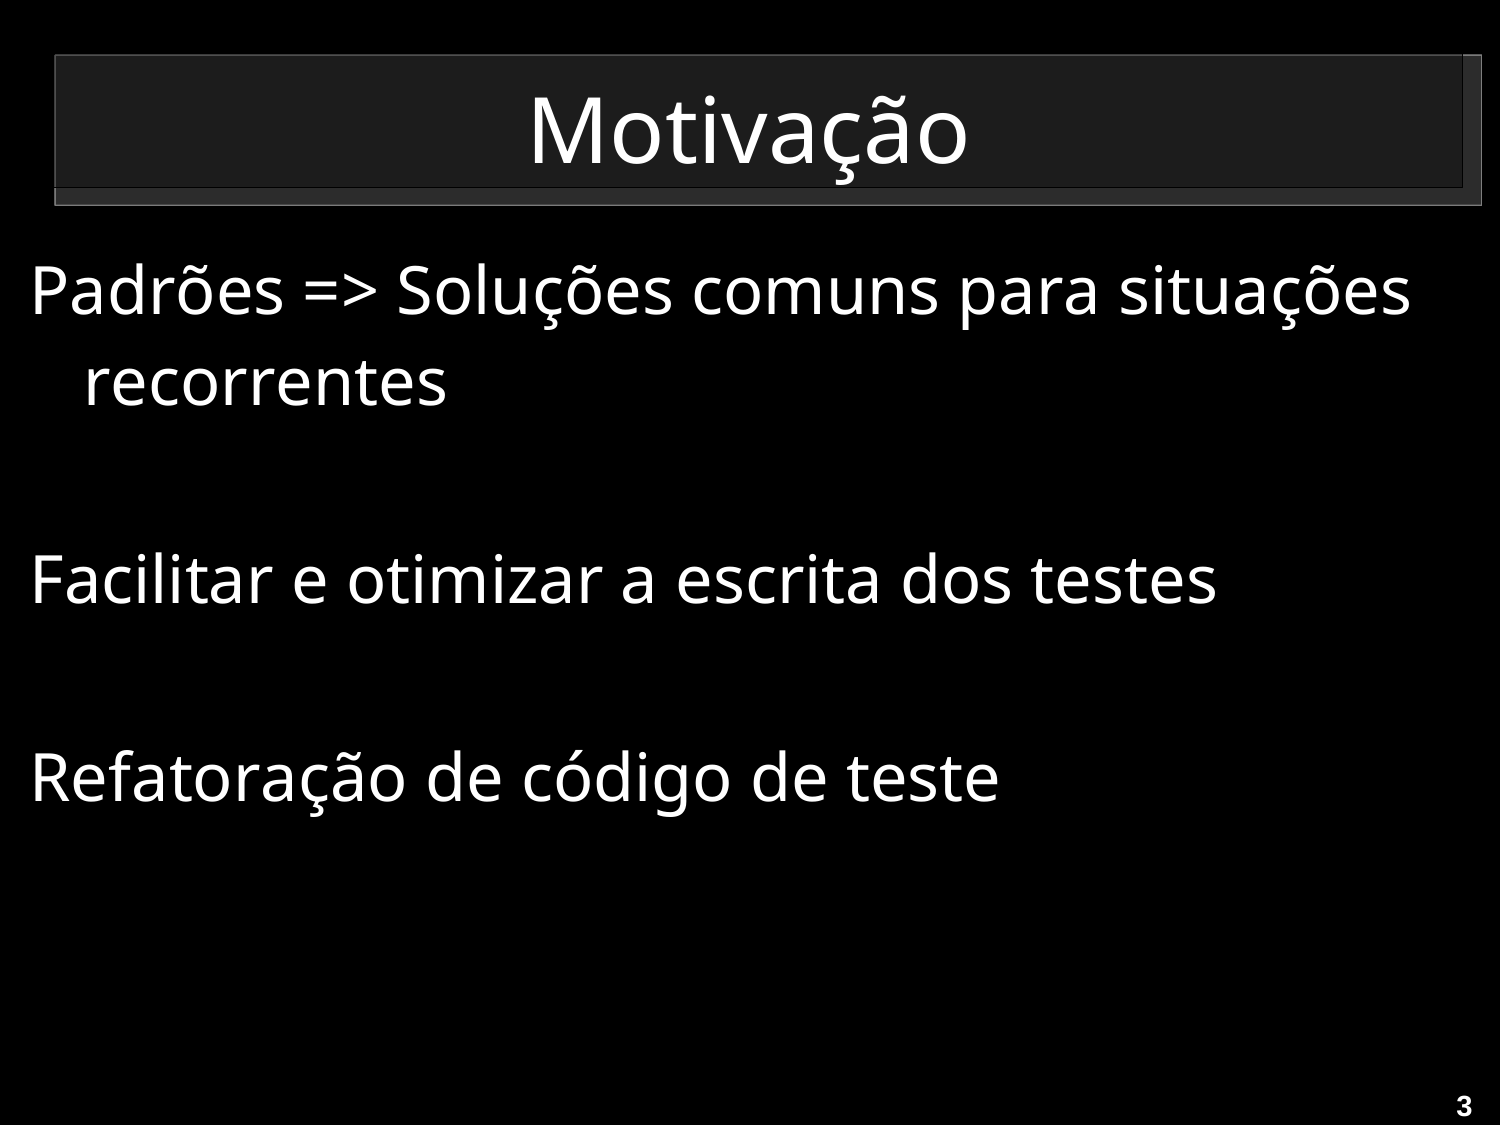

# Motivação
Padrões => Soluções comuns para situações recorrentes
Facilitar e otimizar a escrita dos testes
Refatoração de código de teste
3